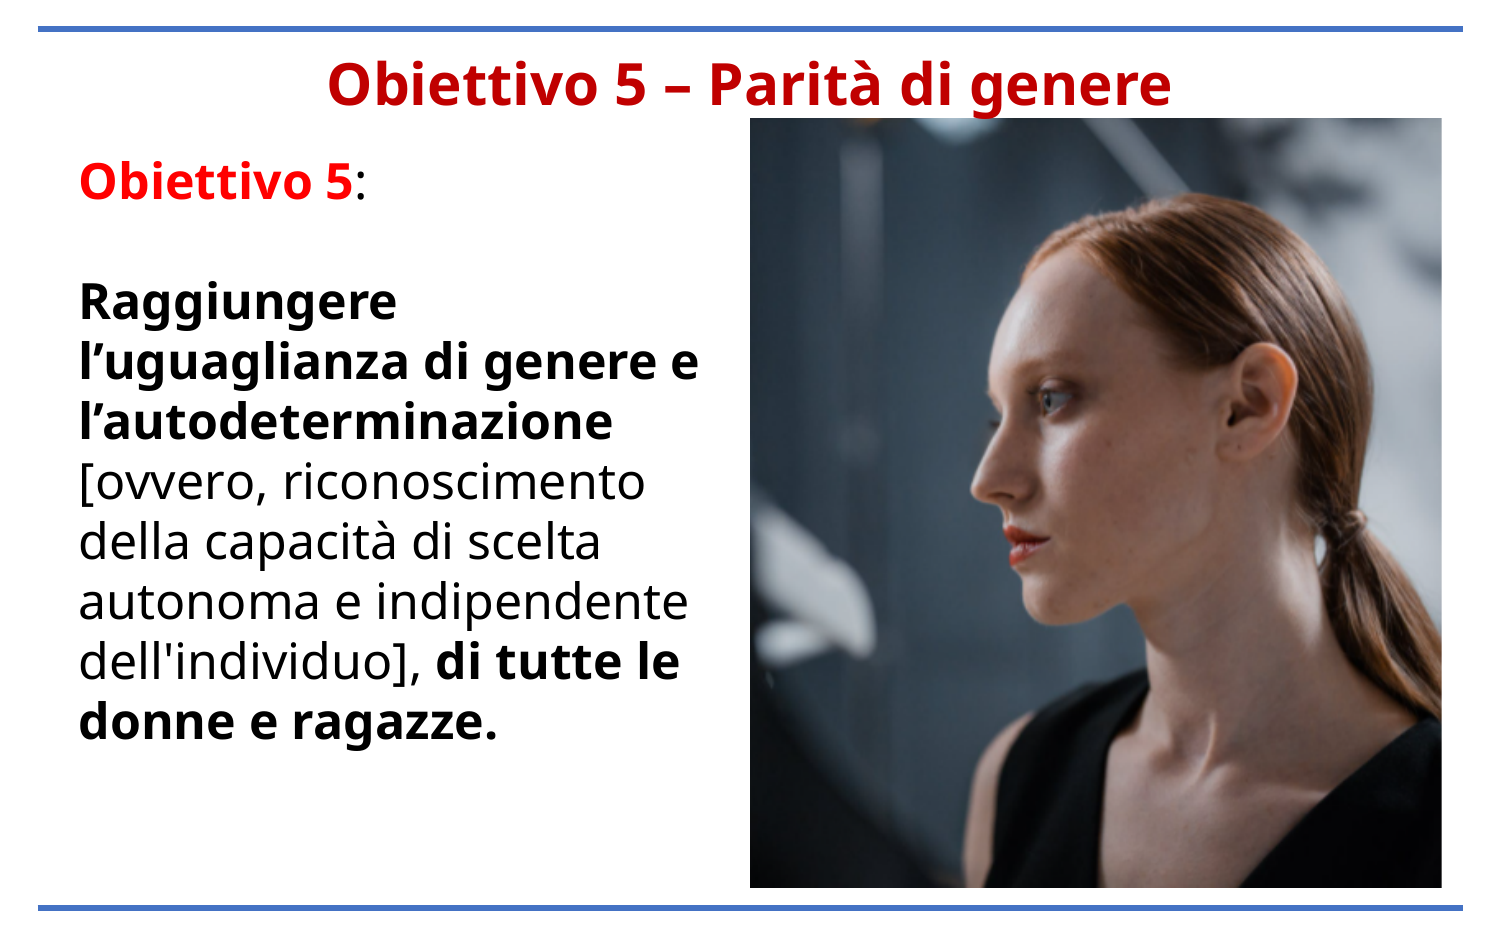

# Obiettivo 5 – Parità di genere
Obiettivo 5:
Raggiungere l’uguaglianza di genere e l’autodeterminazione [ovvero, riconoscimento della capacità di scelta autonoma e indipendente dell'individuo], di tutte le donne e ragazze.